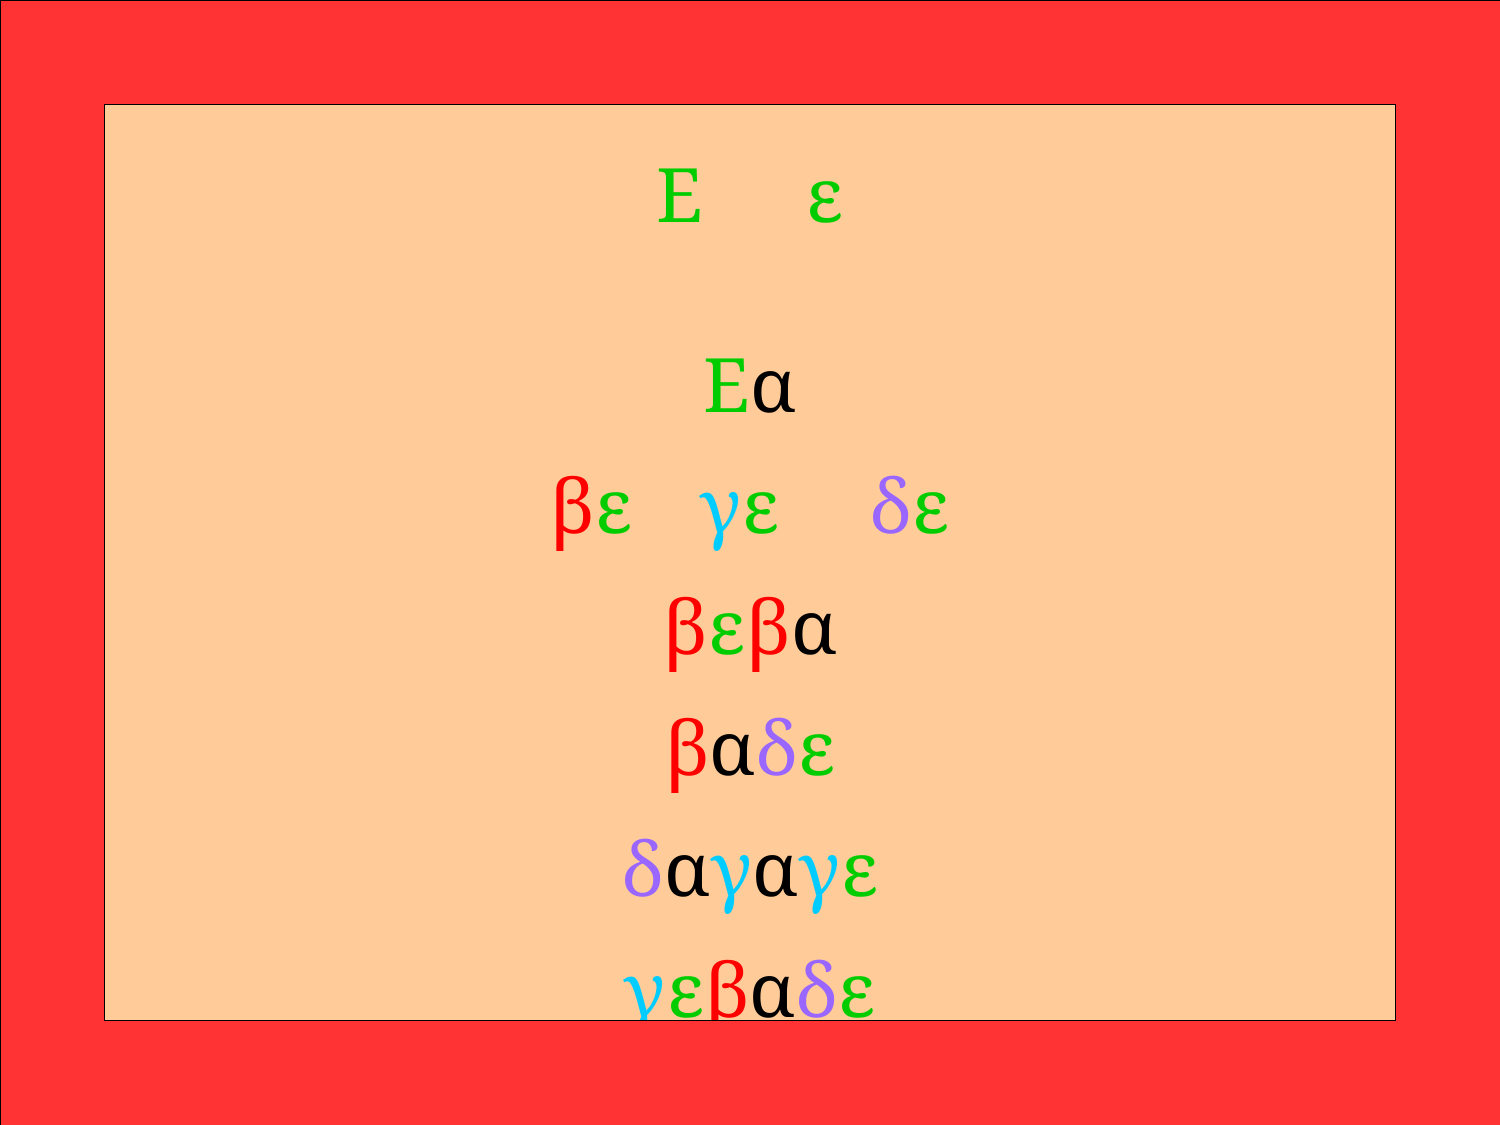

# Ε	ε
Εα
βε	γε	 δε
βεβα
βαδε
δαγαγε
γεβαδε